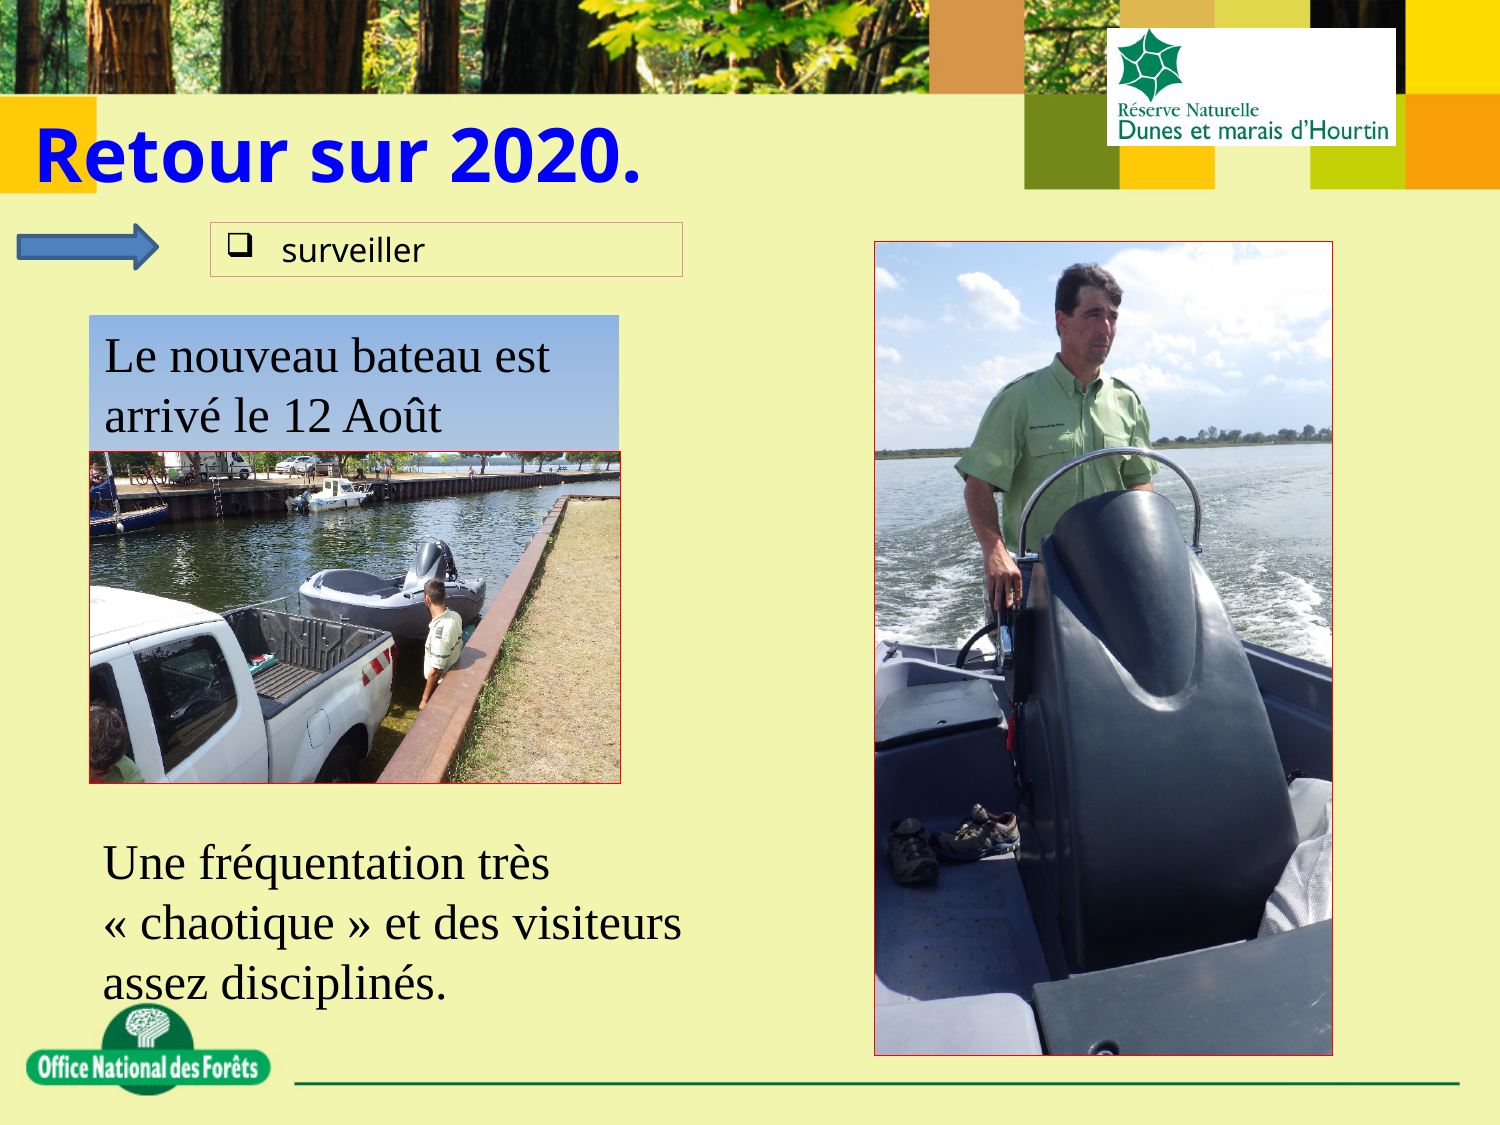

Retour sur 2020.
surveiller
Le nouveau bateau est arrivé le 12 Août
Une fréquentation très « chaotique » et des visiteurs assez disciplinés.